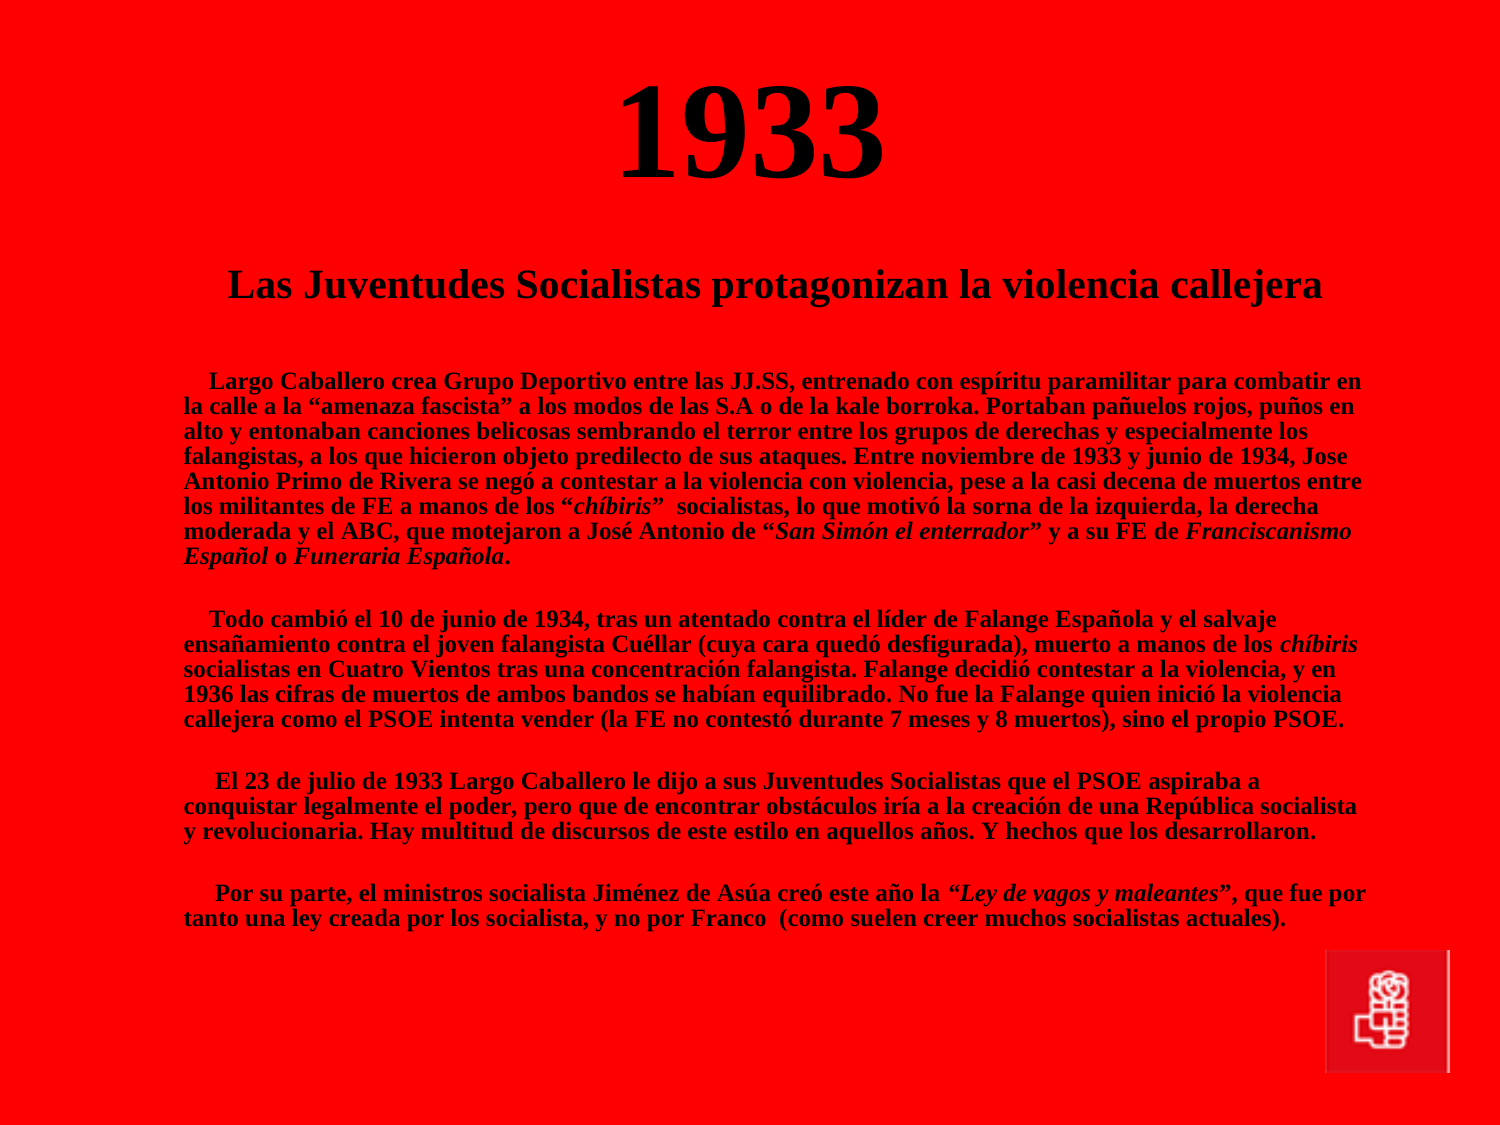

# 1933
 Las Juventudes Socialistas protagonizan la violencia callejera
 Largo Caballero crea Grupo Deportivo entre las JJ.SS, entrenado con espíritu paramilitar para combatir en la calle a la “amenaza fascista” a los modos de las S.A o de la kale borroka. Portaban pañuelos rojos, puños en alto y entonaban canciones belicosas sembrando el terror entre los grupos de derechas y especialmente los falangistas, a los que hicieron objeto predilecto de sus ataques. Entre noviembre de 1933 y junio de 1934, Jose Antonio Primo de Rivera se negó a contestar a la violencia con violencia, pese a la casi decena de muertos entre los militantes de FE a manos de los “chíbiris” socialistas, lo que motivó la sorna de la izquierda, la derecha moderada y el ABC, que motejaron a José Antonio de “San Simón el enterrador” y a su FE de Franciscanismo Español o Funeraria Española.
 Todo cambió el 10 de junio de 1934, tras un atentado contra el líder de Falange Española y el salvaje ensañamiento contra el joven falangista Cuéllar (cuya cara quedó desfigurada), muerto a manos de los chíbiris socialistas en Cuatro Vientos tras una concentración falangista. Falange decidió contestar a la violencia, y en 1936 las cifras de muertos de ambos bandos se habían equilibrado. No fue la Falange quien inició la violencia callejera como el PSOE intenta vender (la FE no contestó durante 7 meses y 8 muertos), sino el propio PSOE.
 El 23 de julio de 1933 Largo Caballero le dijo a sus Juventudes Socialistas que el PSOE aspiraba a conquistar legalmente el poder, pero que de encontrar obstáculos iría a la creación de una República socialista y revolucionaria. Hay multitud de discursos de este estilo en aquellos años. Y hechos que los desarrollaron.
 Por su parte, el ministros socialista Jiménez de Asúa creó este año la “Ley de vagos y maleantes”, que fue por tanto una ley creada por los socialista, y no por Franco (como suelen creer muchos socialistas actuales).